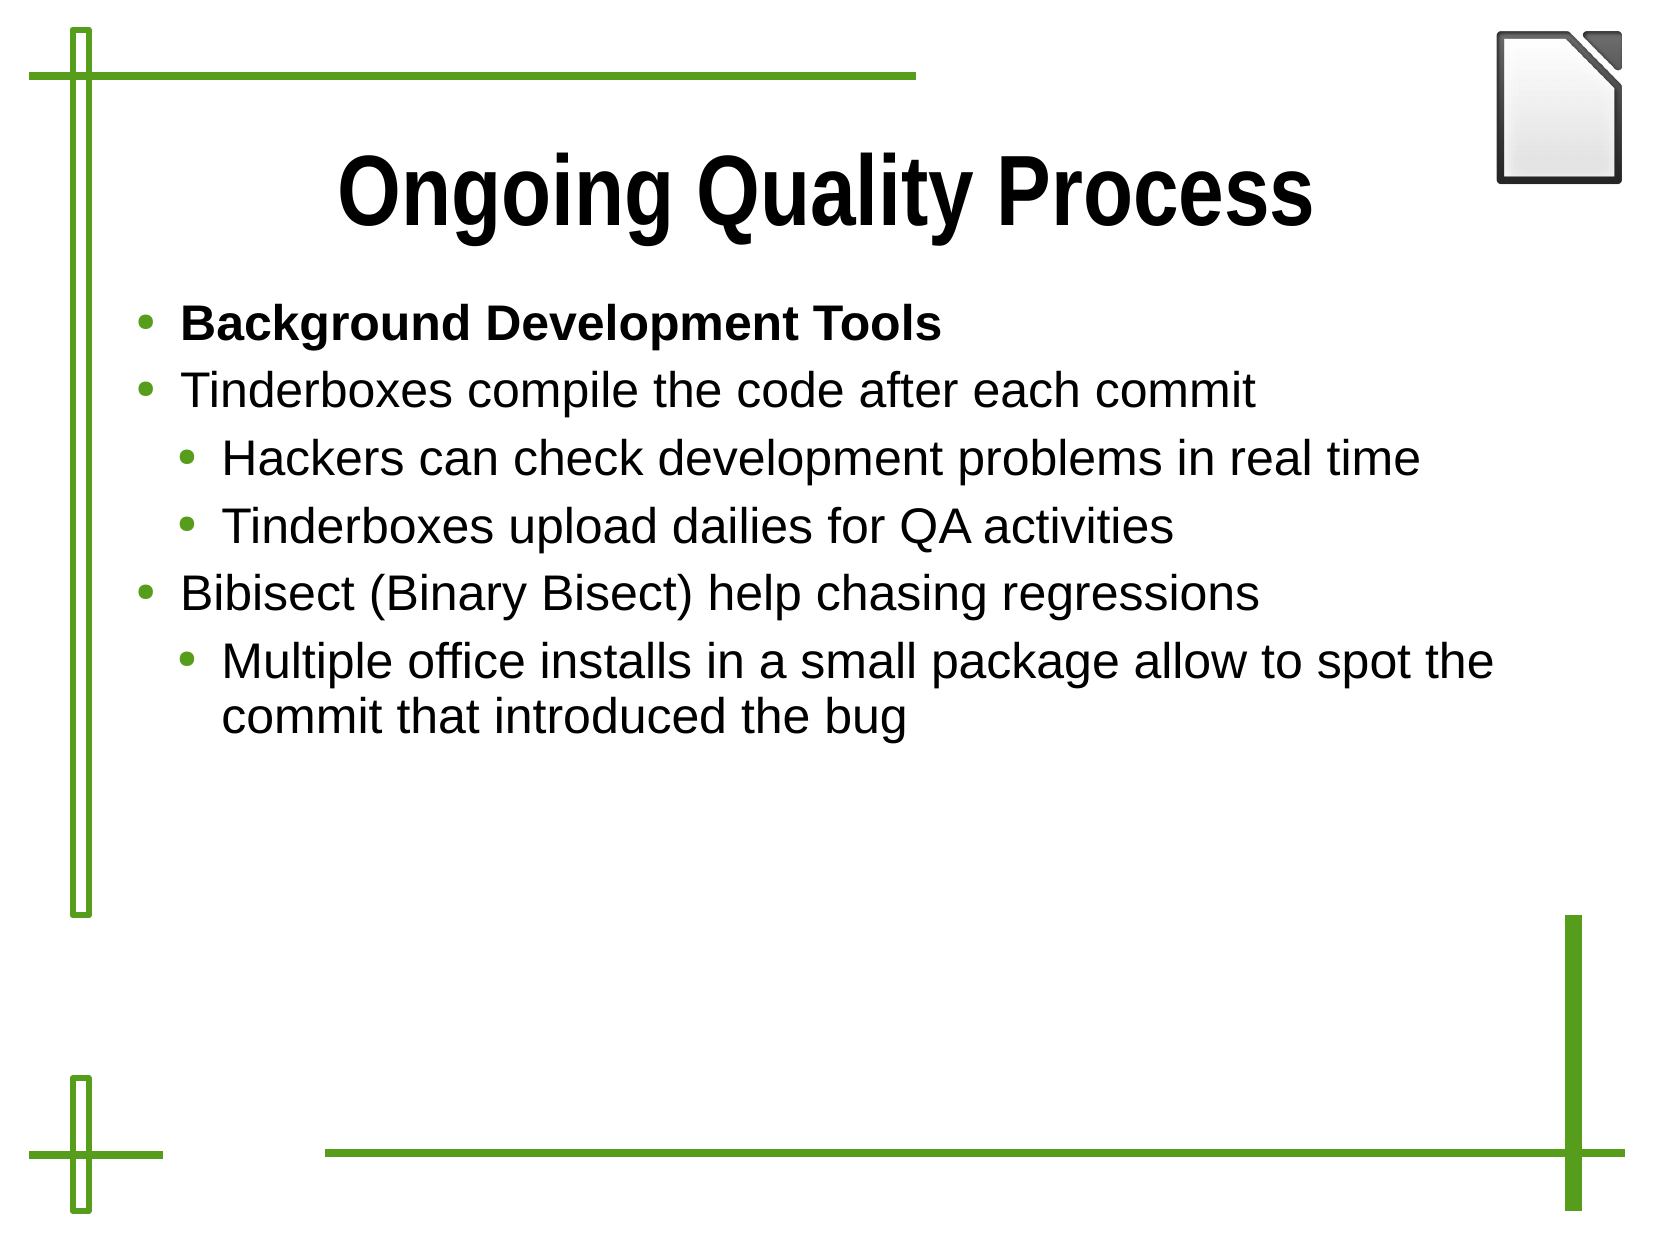

# Ongoing Quality Process
Background Development Tools
Tinderboxes compile the code after each commit
Hackers can check development problems in real time
Tinderboxes upload dailies for QA activities
Bibisect (Binary Bisect) help chasing regressions
Multiple office installs in a small package allow to spot the commit that introduced the bug